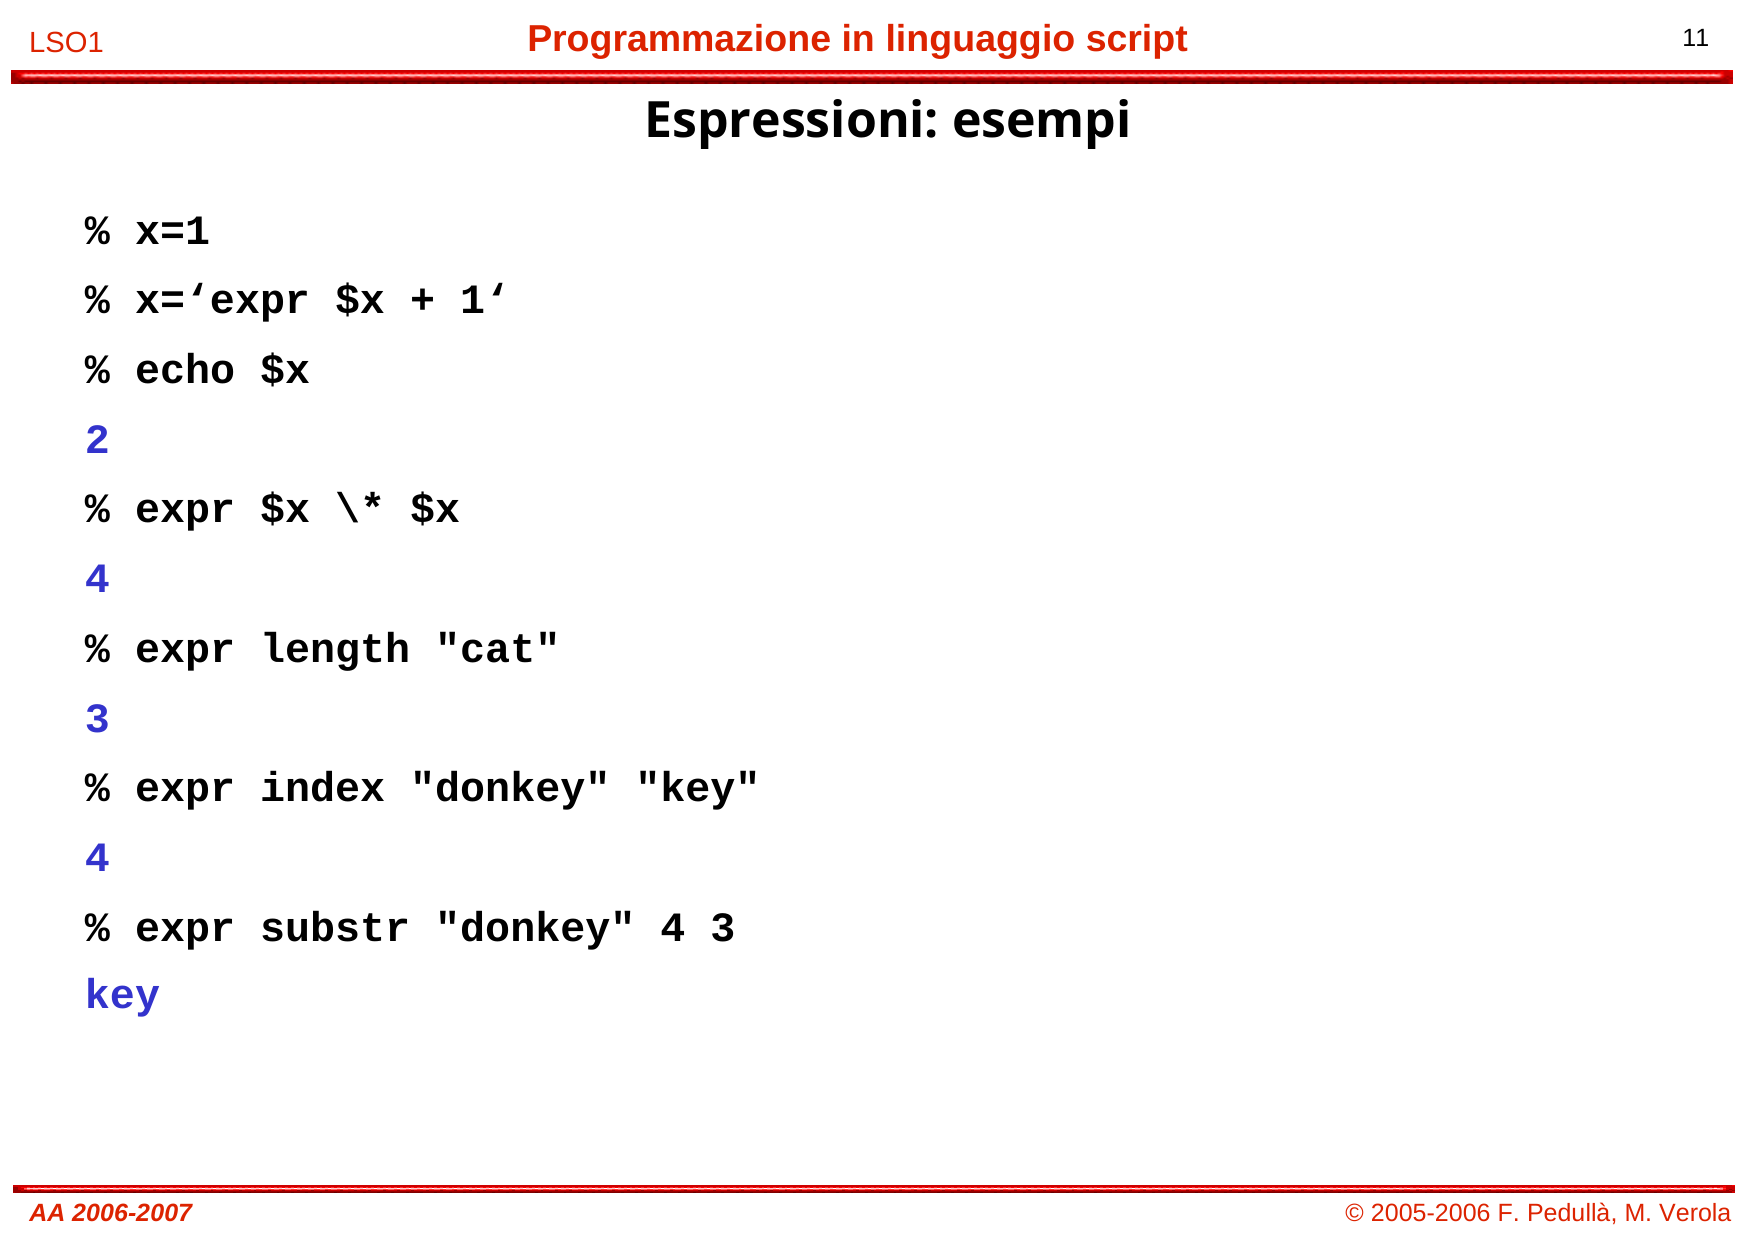

# Espressioni: esempi
% x=1
% x=‘expr $x + 1‘
% echo $x
2
% expr $x \* $x
4
% expr length "cat"
3
% expr index "donkey" "key"
4
% expr substr "donkey" 4 3
key